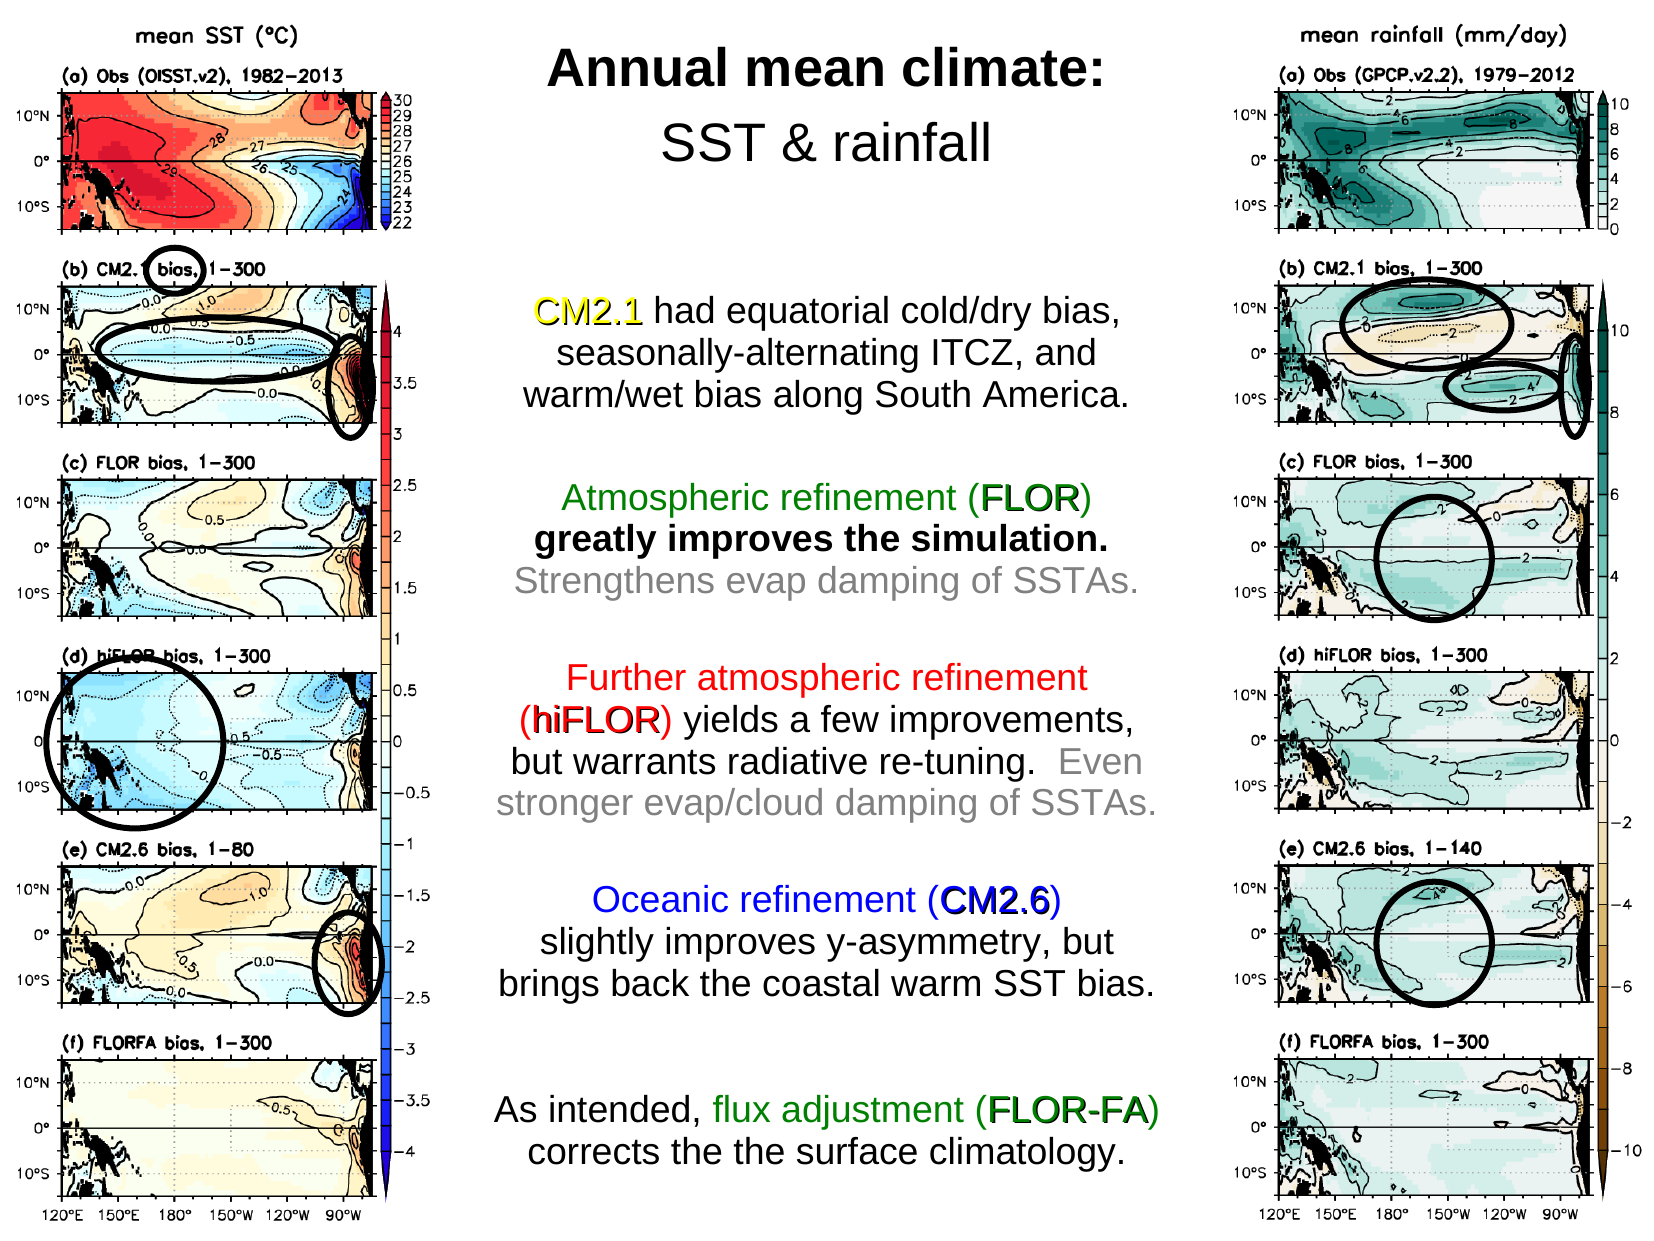

Annual mean climate:
SST & rainfall
CM2.1 had equatorial cold/dry bias,
seasonally-alternating ITCZ, and
warm/wet bias along South America.
Atmospheric refinement (FLOR)
greatly improves the simulation. Strengthens evap damping of SSTAs.
Further atmospheric refinement
(hiFLOR) yields a few improvements,
but warrants radiative re-tuning. Even stronger evap/cloud damping of SSTAs.
Oceanic refinement (CM2.6)
slightly improves y-asymmetry, but
brings back the coastal warm SST bias.
As intended, flux adjustment (FLOR-FA)
corrects the the surface climatology.